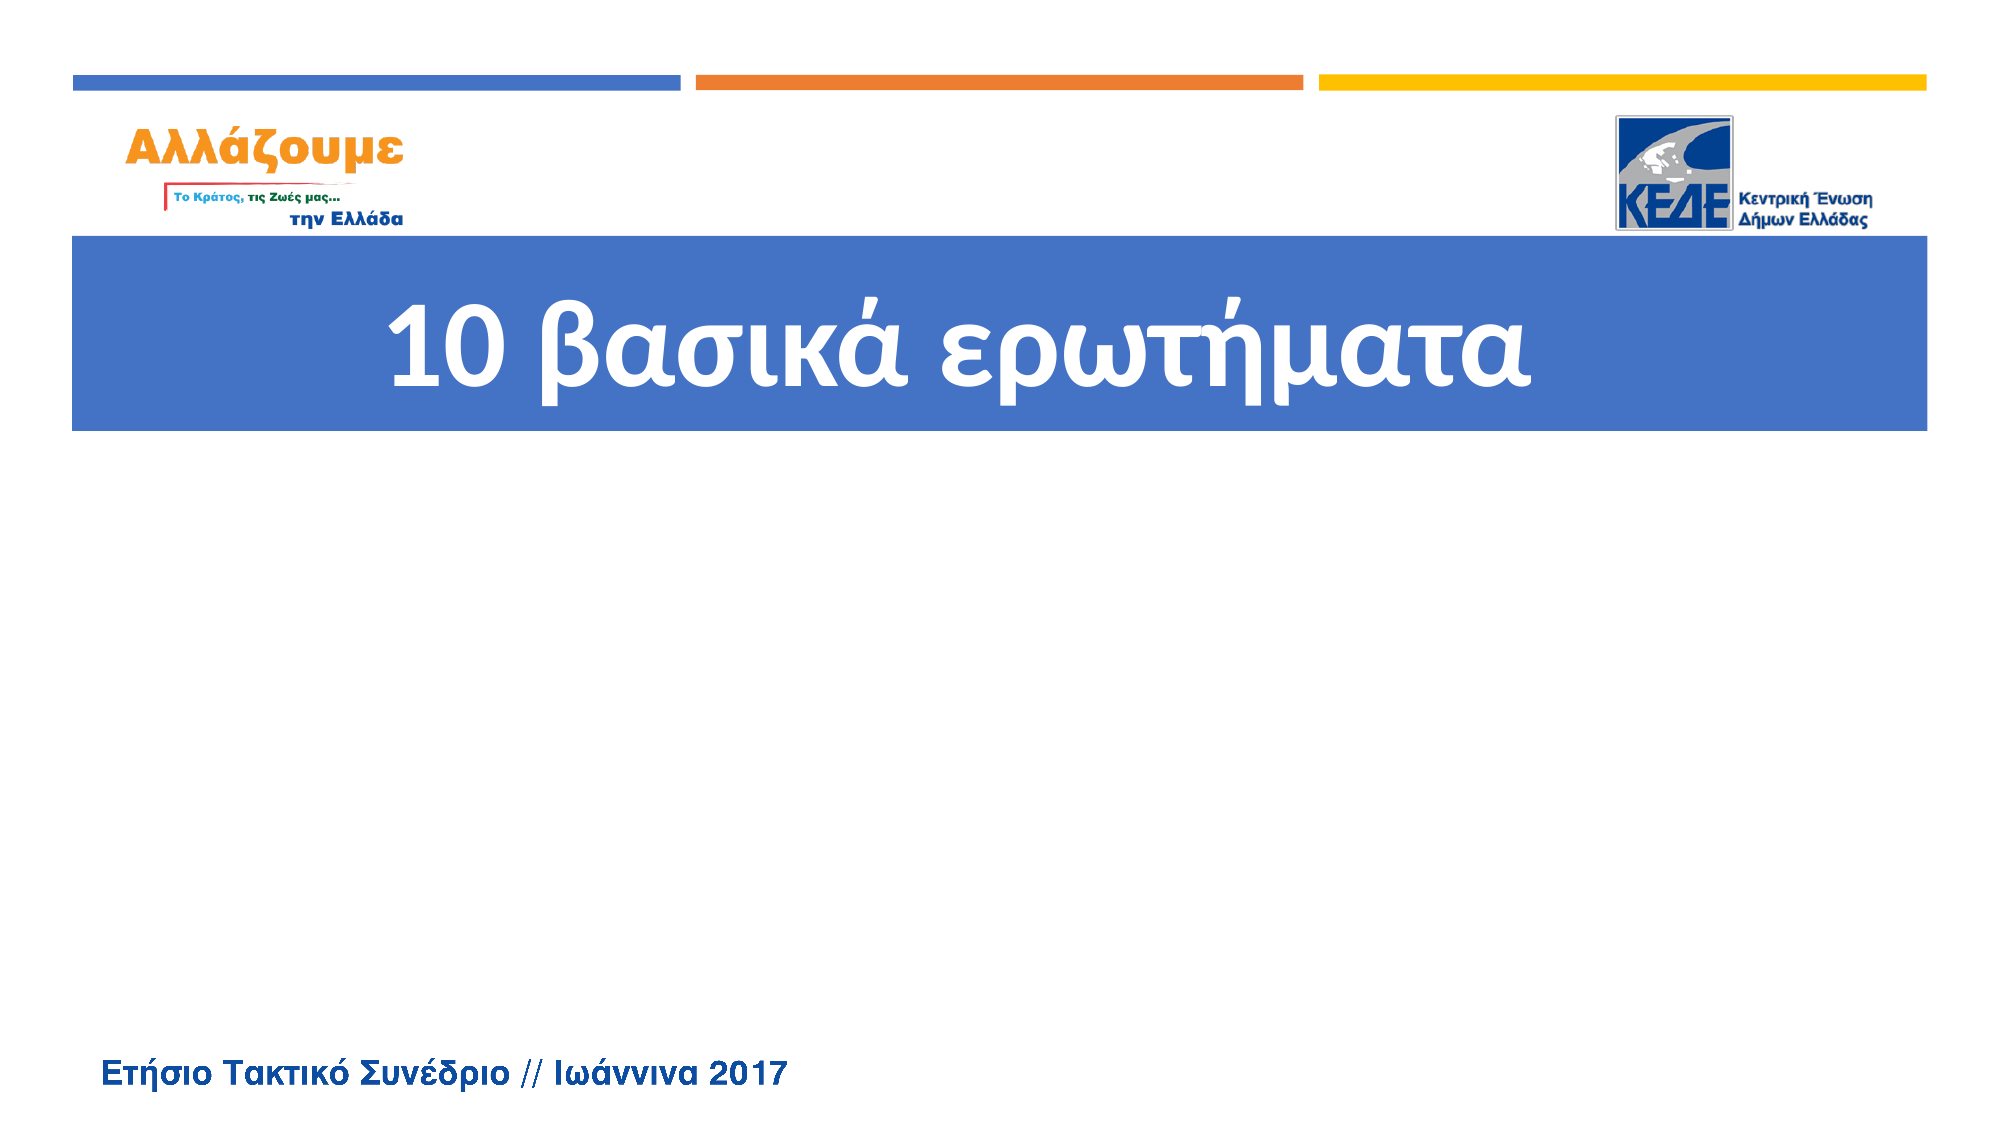

# 10 βασικά ερωτήματα
Τοπική Ανάπτυξη
Προτεραιότητες για την Αλλαγή του Καλλικράτη
Οικονομικά Αυτοδιοίκησης
Ελεγκτικοί Μηχανισμοί
Ασφάλεια
Δημογραφικό
Καταστατική θέση αιρετών
Εκλογικό Σύστημα